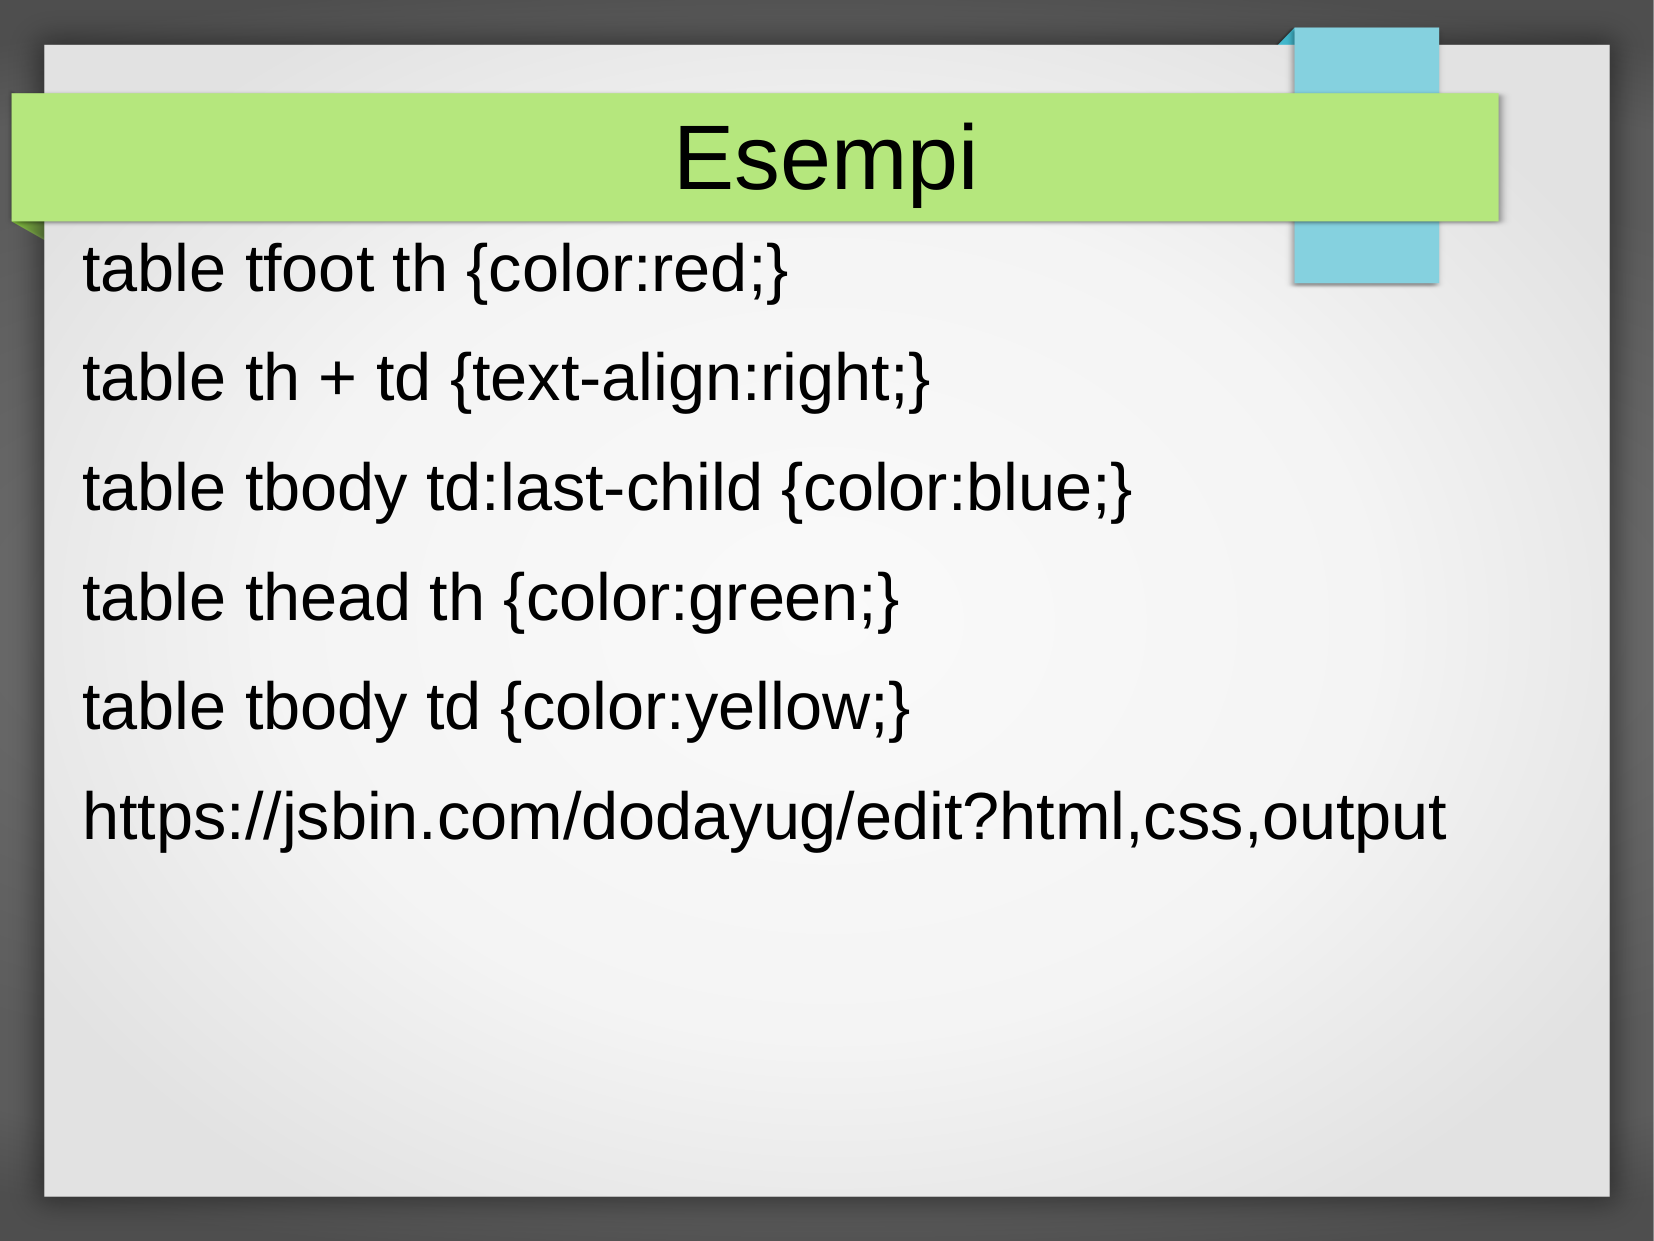

# Esempi
table tfoot th {color:red;}
table th + td {text-align:right;}
table tbody td:last-child {color:blue;}
table thead th {color:green;}
table tbody td {color:yellow;}
https://jsbin.com/dodayug/edit?html,css,output